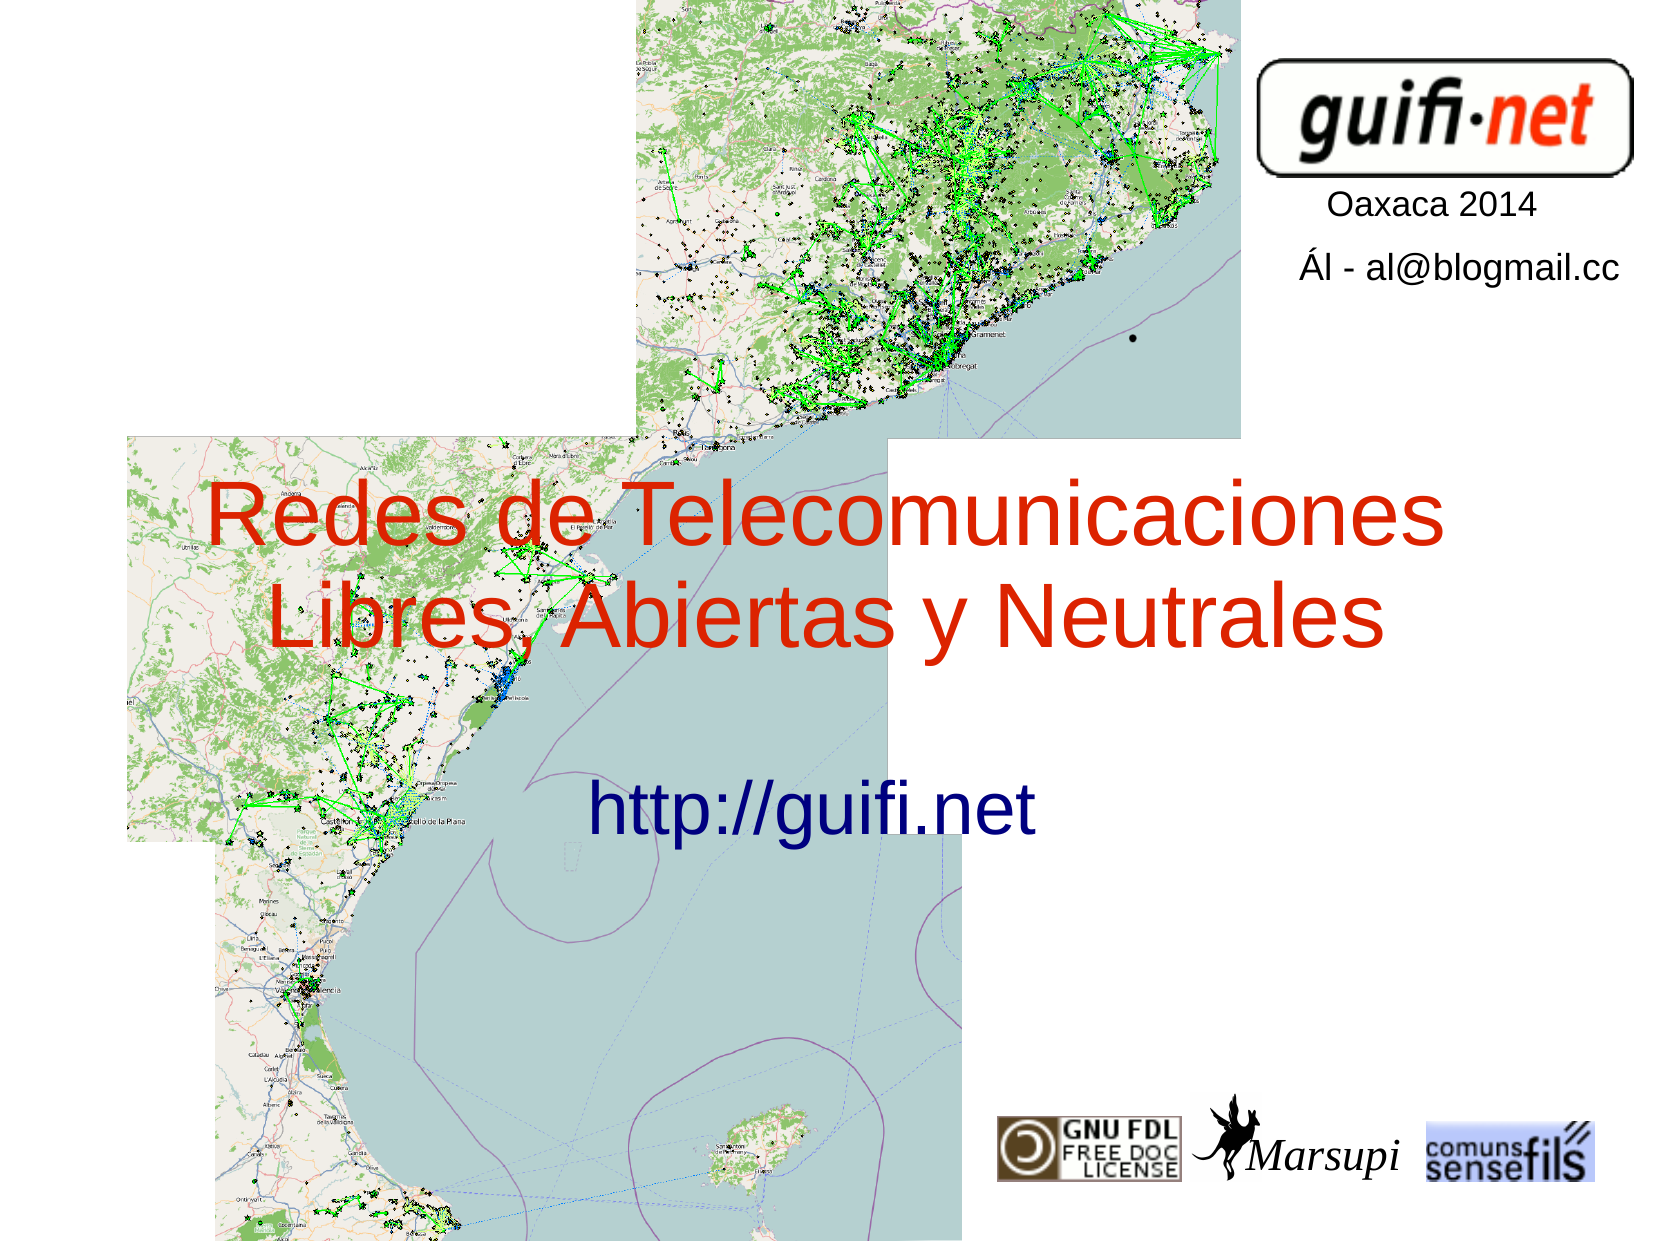

Oaxaca 2014
Ál - al@blogmail.cc
# Redes de Telecomunicaciones Libres, Abiertas y Neutrales
http://guifi.net
Marsupi